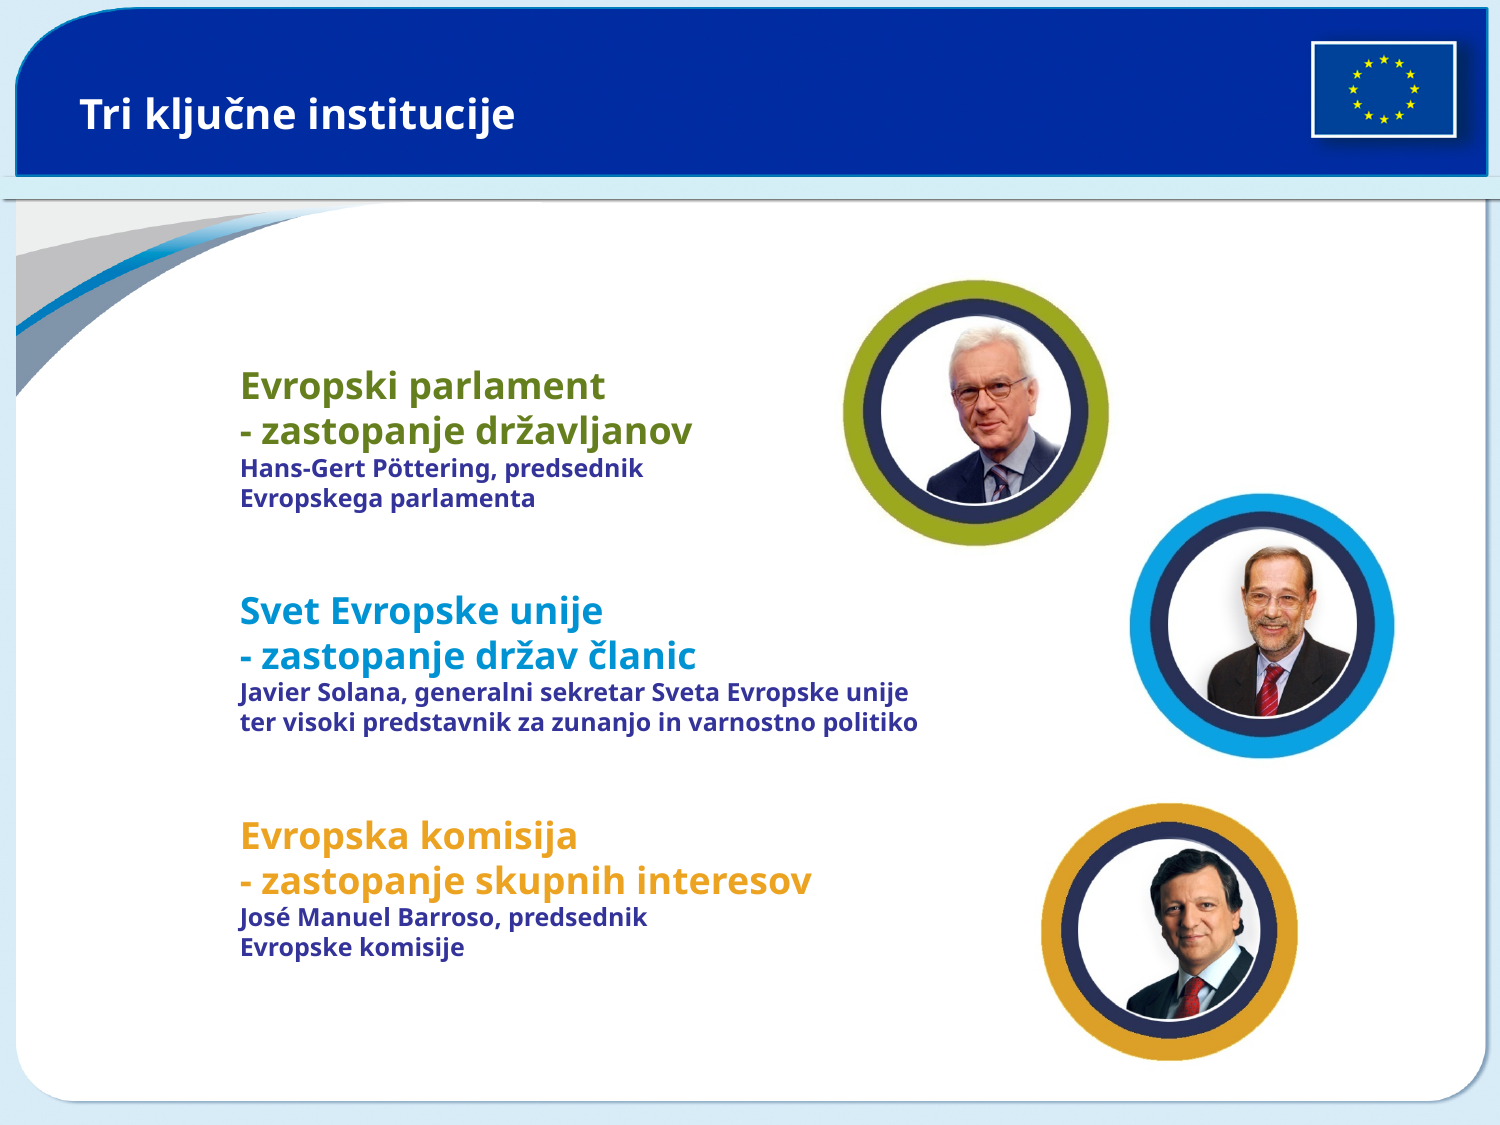

# Tri ključne institucije
Evropski parlament
- zastopanje državljanov
Hans-Gert Pöttering, predsednik
Evropskega parlamenta
Svet Evropske unije
- zastopanje držav članic
Javier Solana, generalni sekretar Sveta Evropske unije
ter visoki predstavnik za zunanjo in varnostno politiko
Evropska komisija
- zastopanje skupnih interesov
José Manuel Barroso, predsednik
Evropske komisije